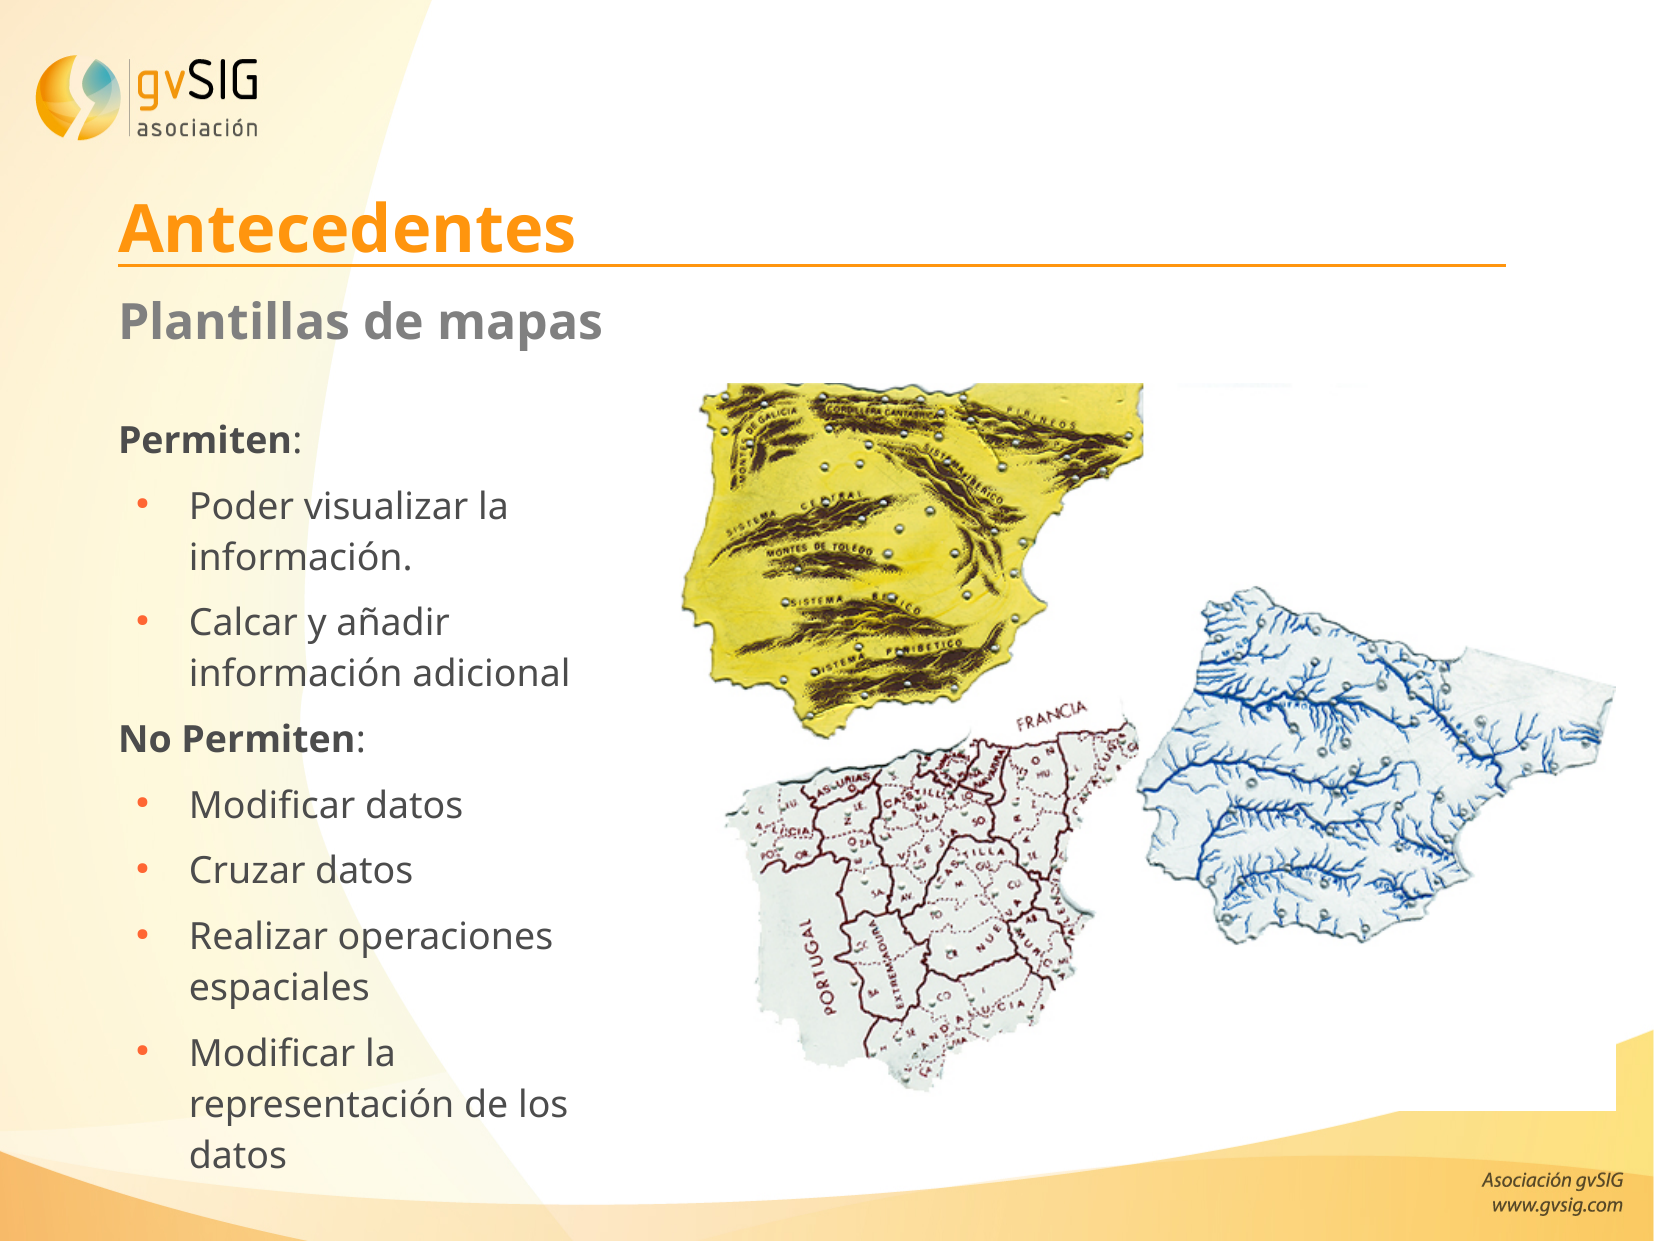

# Antecedentes
Plantillas de mapas
Permiten:
Poder visualizar la información.
Calcar y añadir información adicional
No Permiten:
Modificar datos
Cruzar datos
Realizar operaciones espaciales
Modificar la representación de los datos